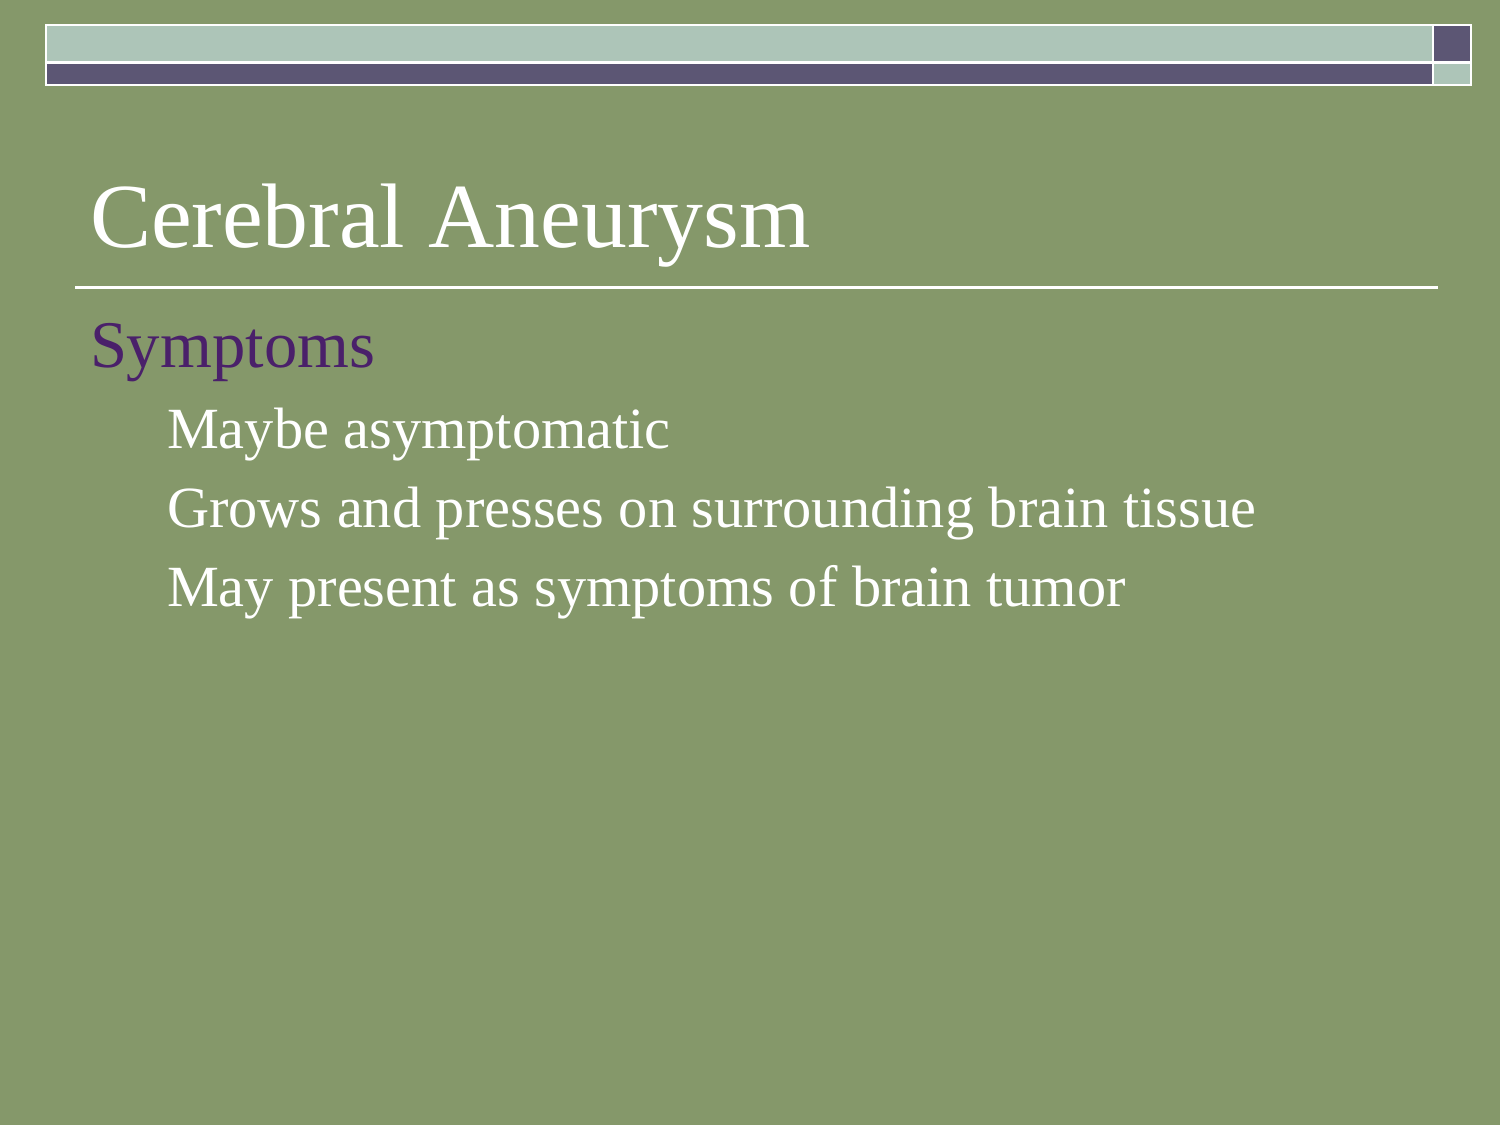

# Cerebral Aneurysm
Symptoms
Maybe asymptomatic
Grows and presses on surrounding brain tissue
May present as symptoms of brain tumor